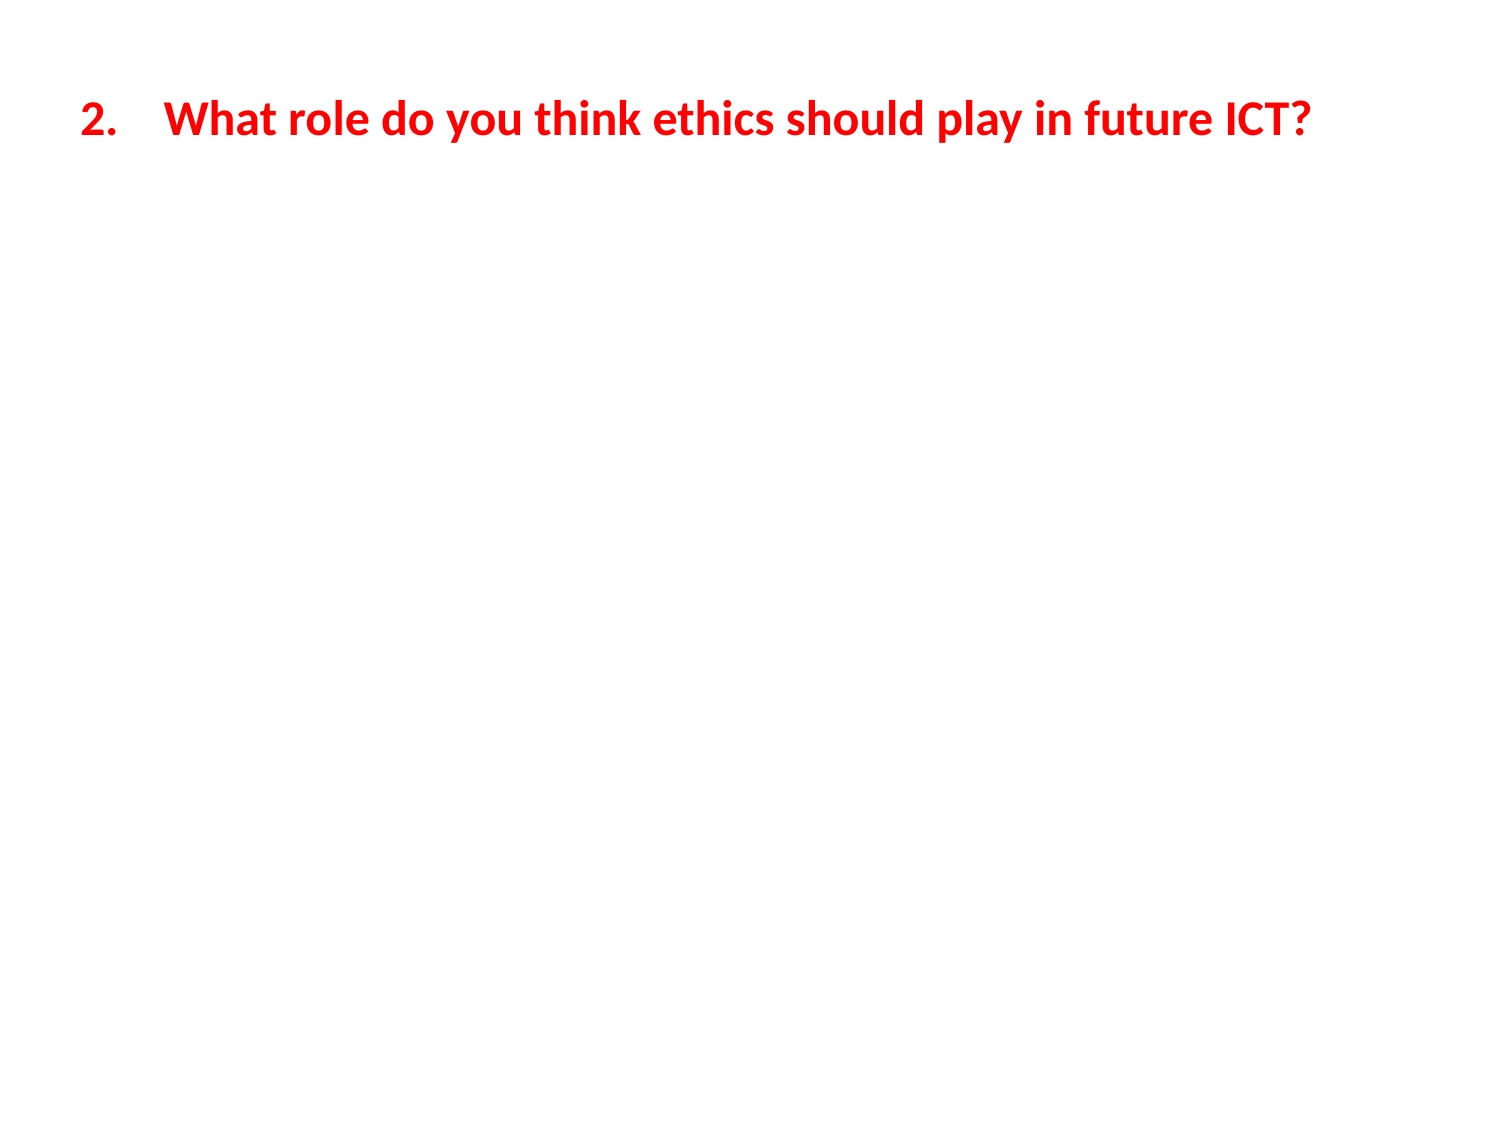

2. What role do you think ethics should play in future ICT?